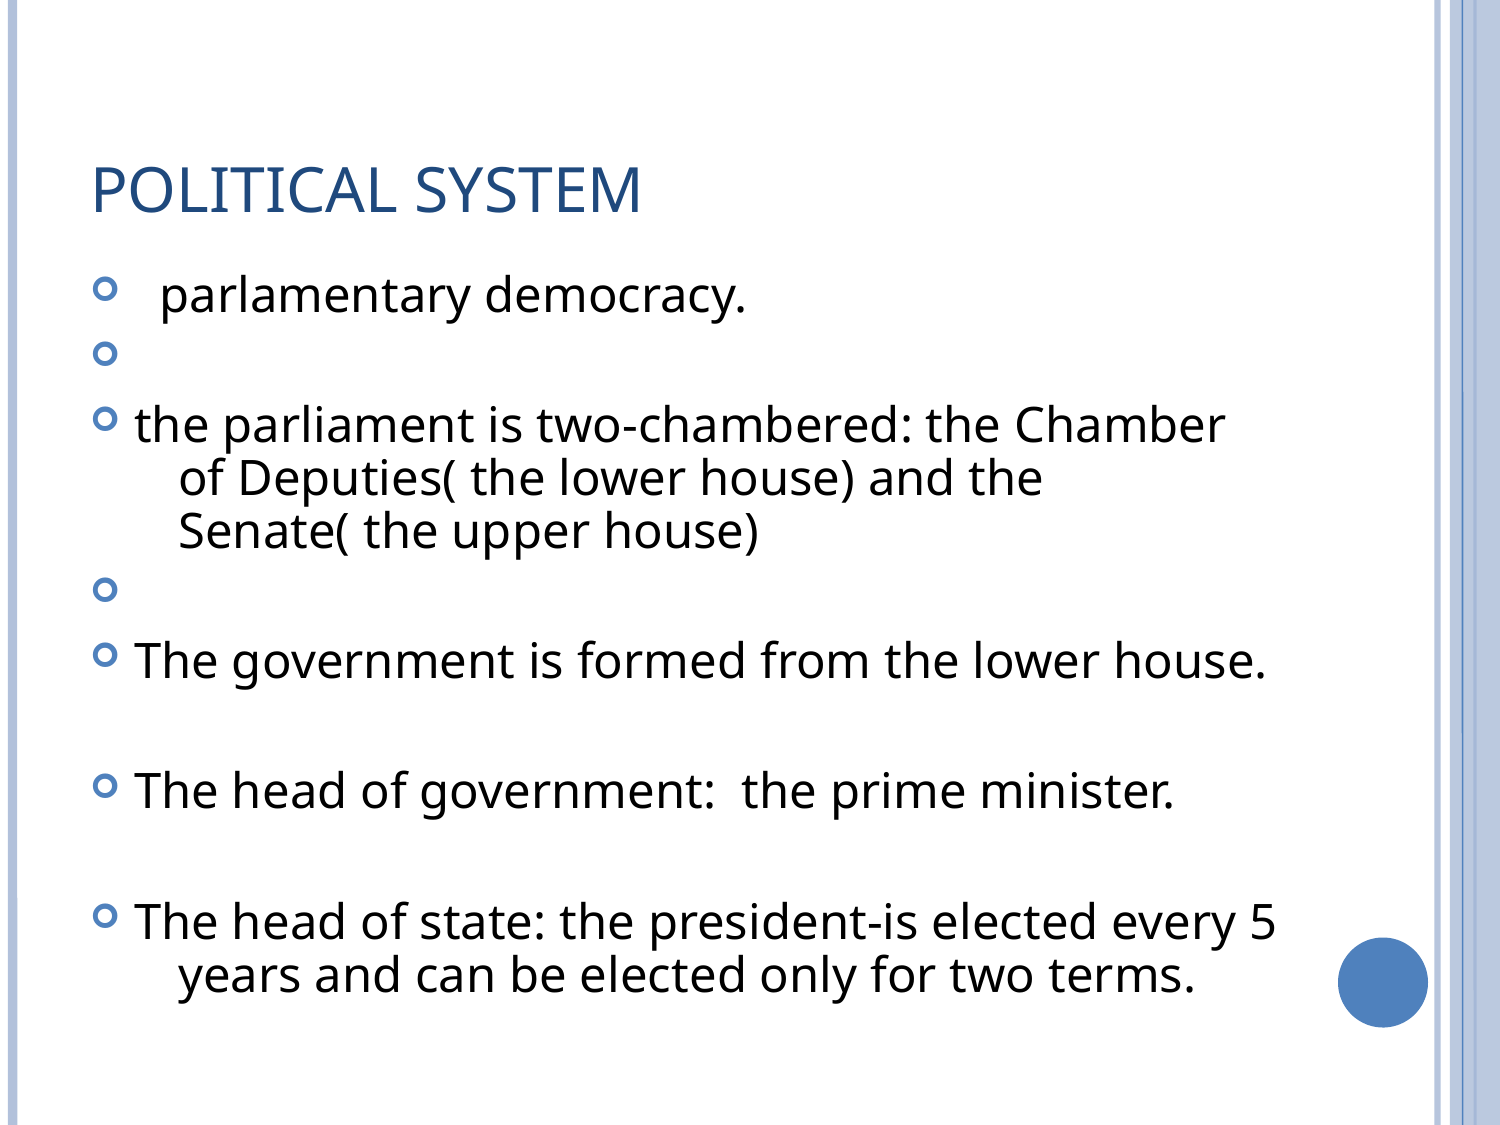

# POLITICAL SYSTEM
 parlamentary democracy.
the parliament is two-chambered: the Chamber of Deputies( the lower house) and the Senate( the upper house)
The government is formed from the lower house.
The head of government: the prime minister.
The head of state: the president-is elected every 5 years and can be elected only for two terms.